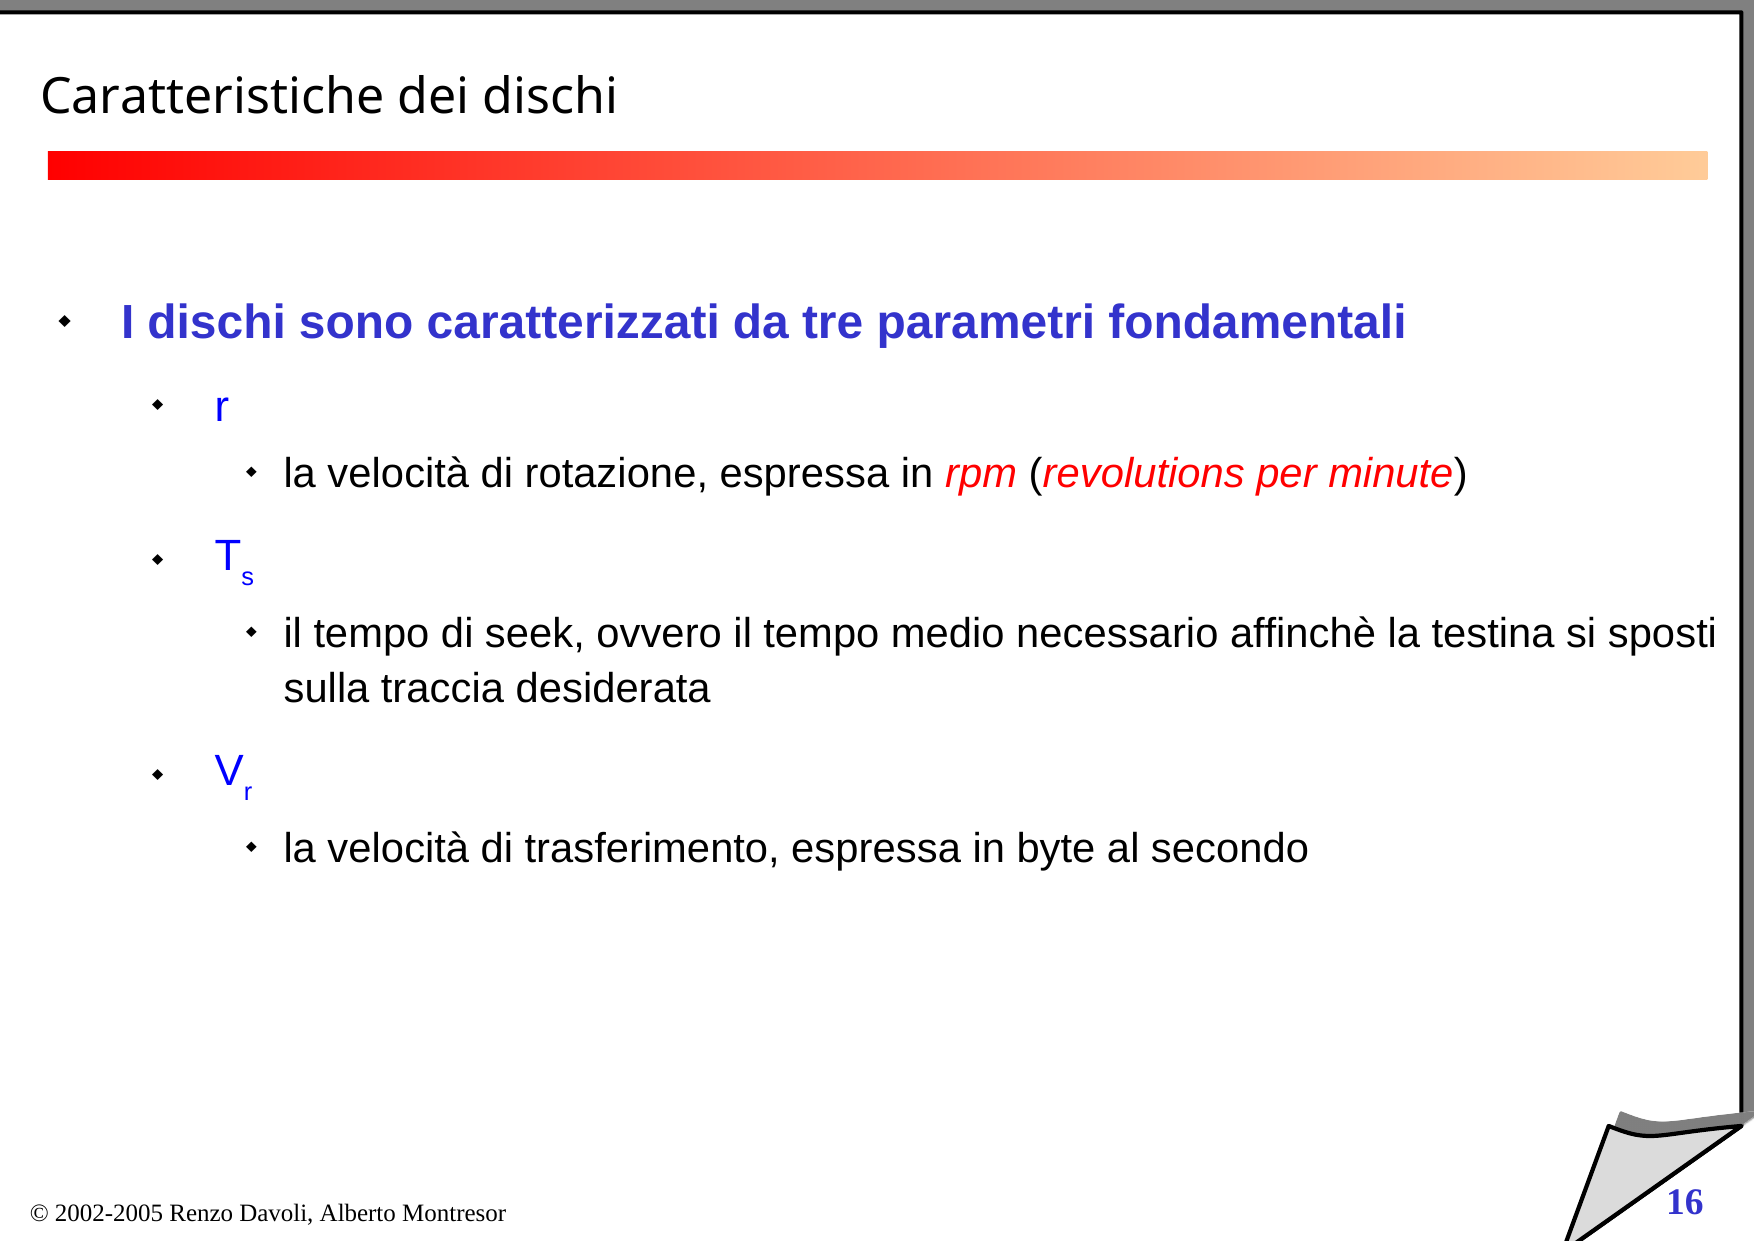

# Caratteristiche dei dischi
I dischi sono caratterizzati da tre parametri fondamentali
r
la velocità di rotazione, espressa in rpm (revolutions per minute)
Ts
il tempo di seek, ovvero il tempo medio necessario affinchè la testina si sposti sulla traccia desiderata
Vr
la velocità di trasferimento, espressa in byte al secondo